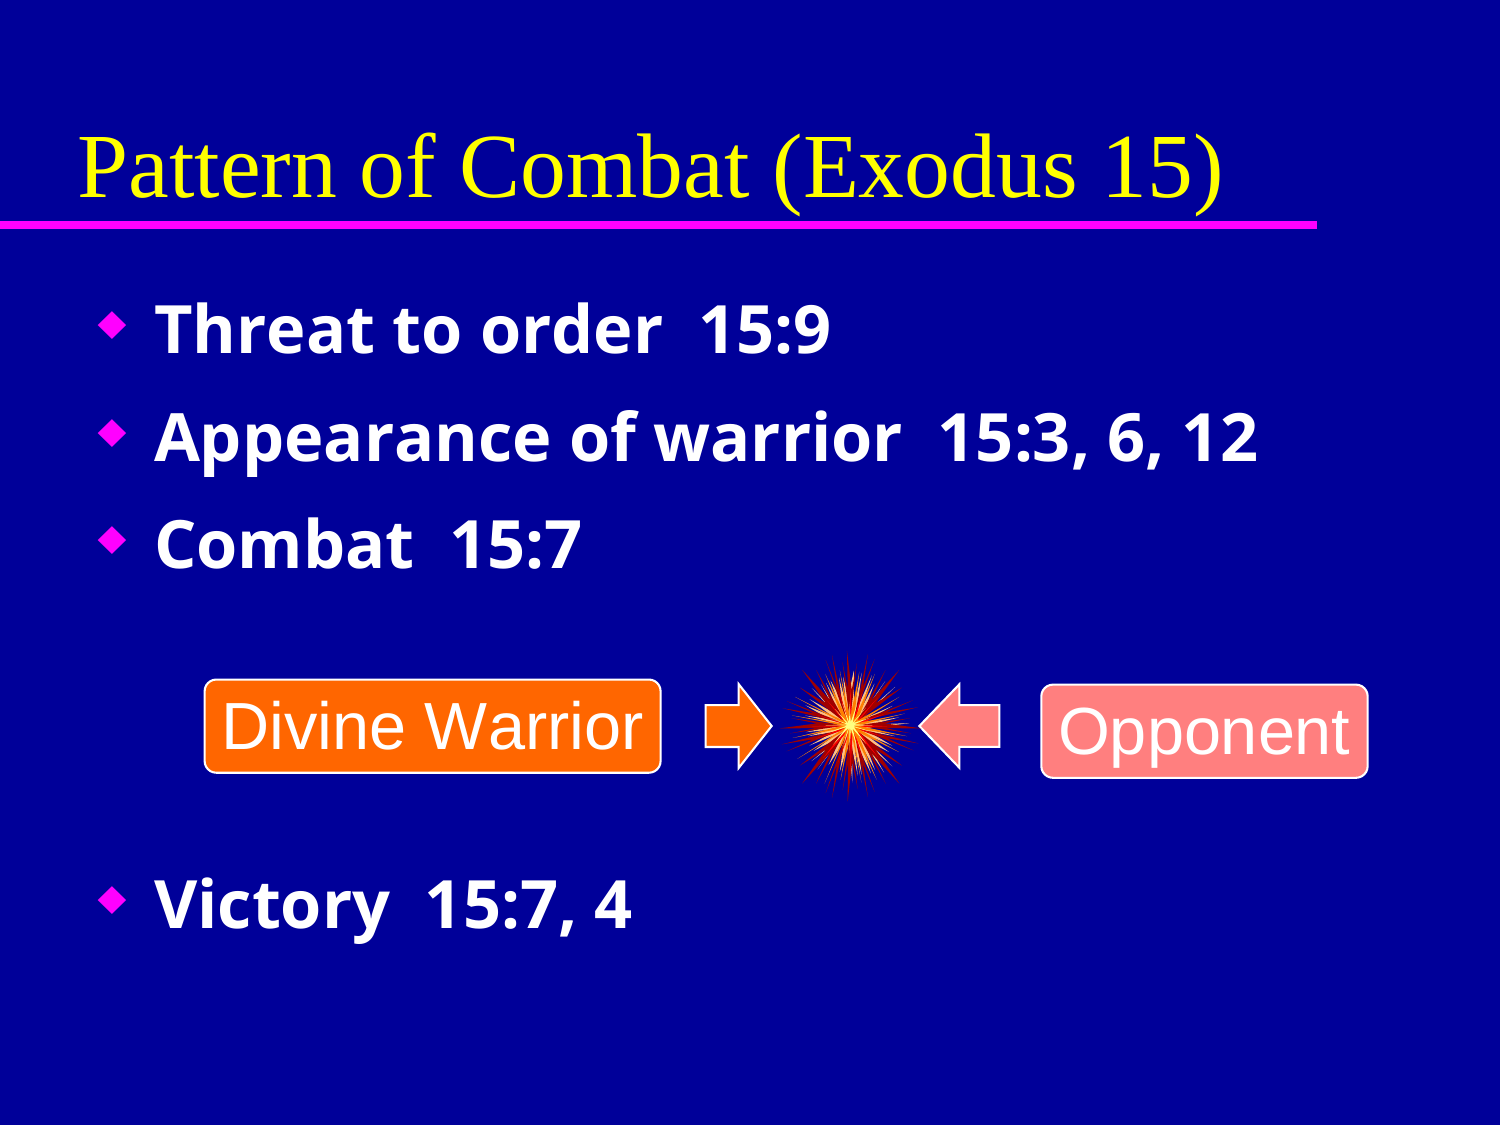

# Pattern of Combat (Exodus 15)
Threat to order 15:9
Appearance of warrior 15:3, 6, 12
Combat 15:7
Divine Warrior
Opponent
Victory 15:7, 4